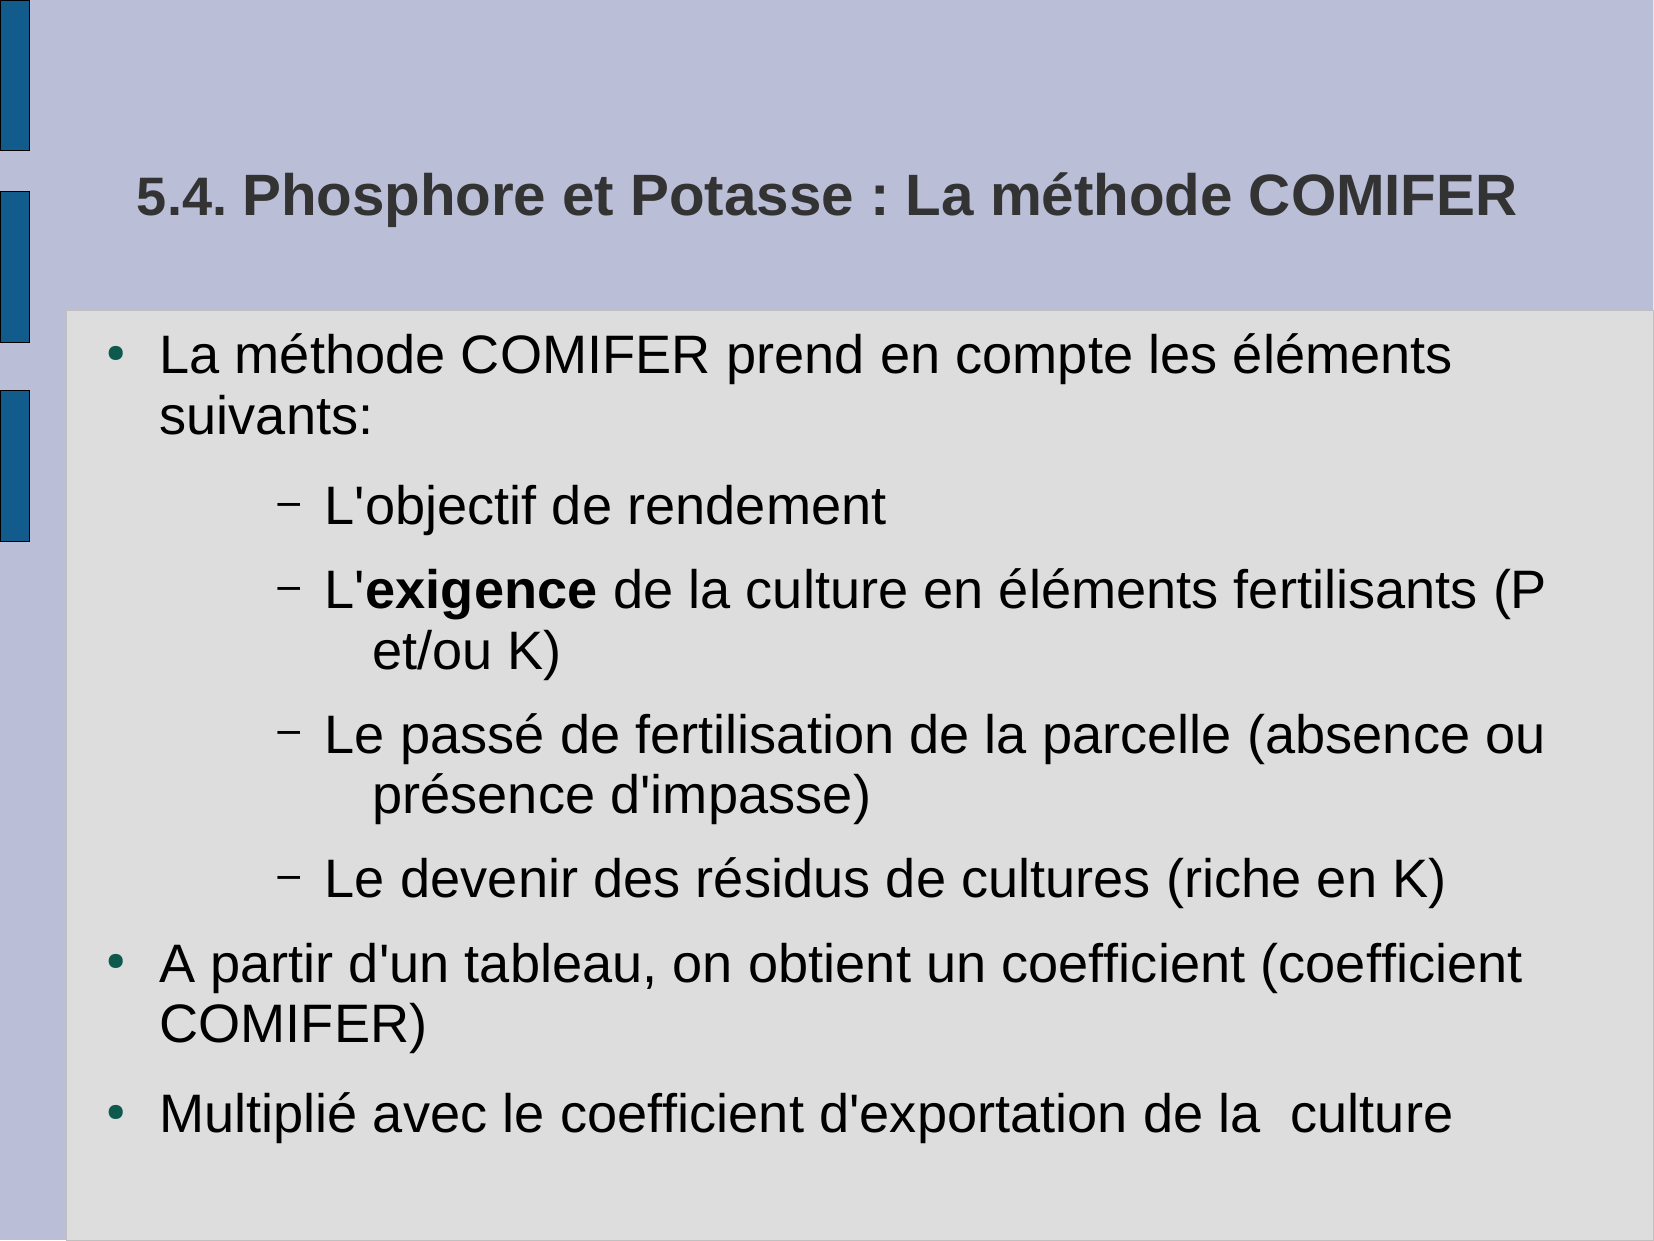

# 5.4. Phosphore et Potasse : La méthode COMIFER
La méthode COMIFER prend en compte les éléments suivants:
L'objectif de rendement
L'exigence de la culture en éléments fertilisants (P et/ou K)
Le passé de fertilisation de la parcelle (absence ou présence d'impasse)
Le devenir des résidus de cultures (riche en K)
A partir d'un tableau, on obtient un coefficient (coefficient COMIFER)
Multiplié avec le coefficient d'exportation de la culture